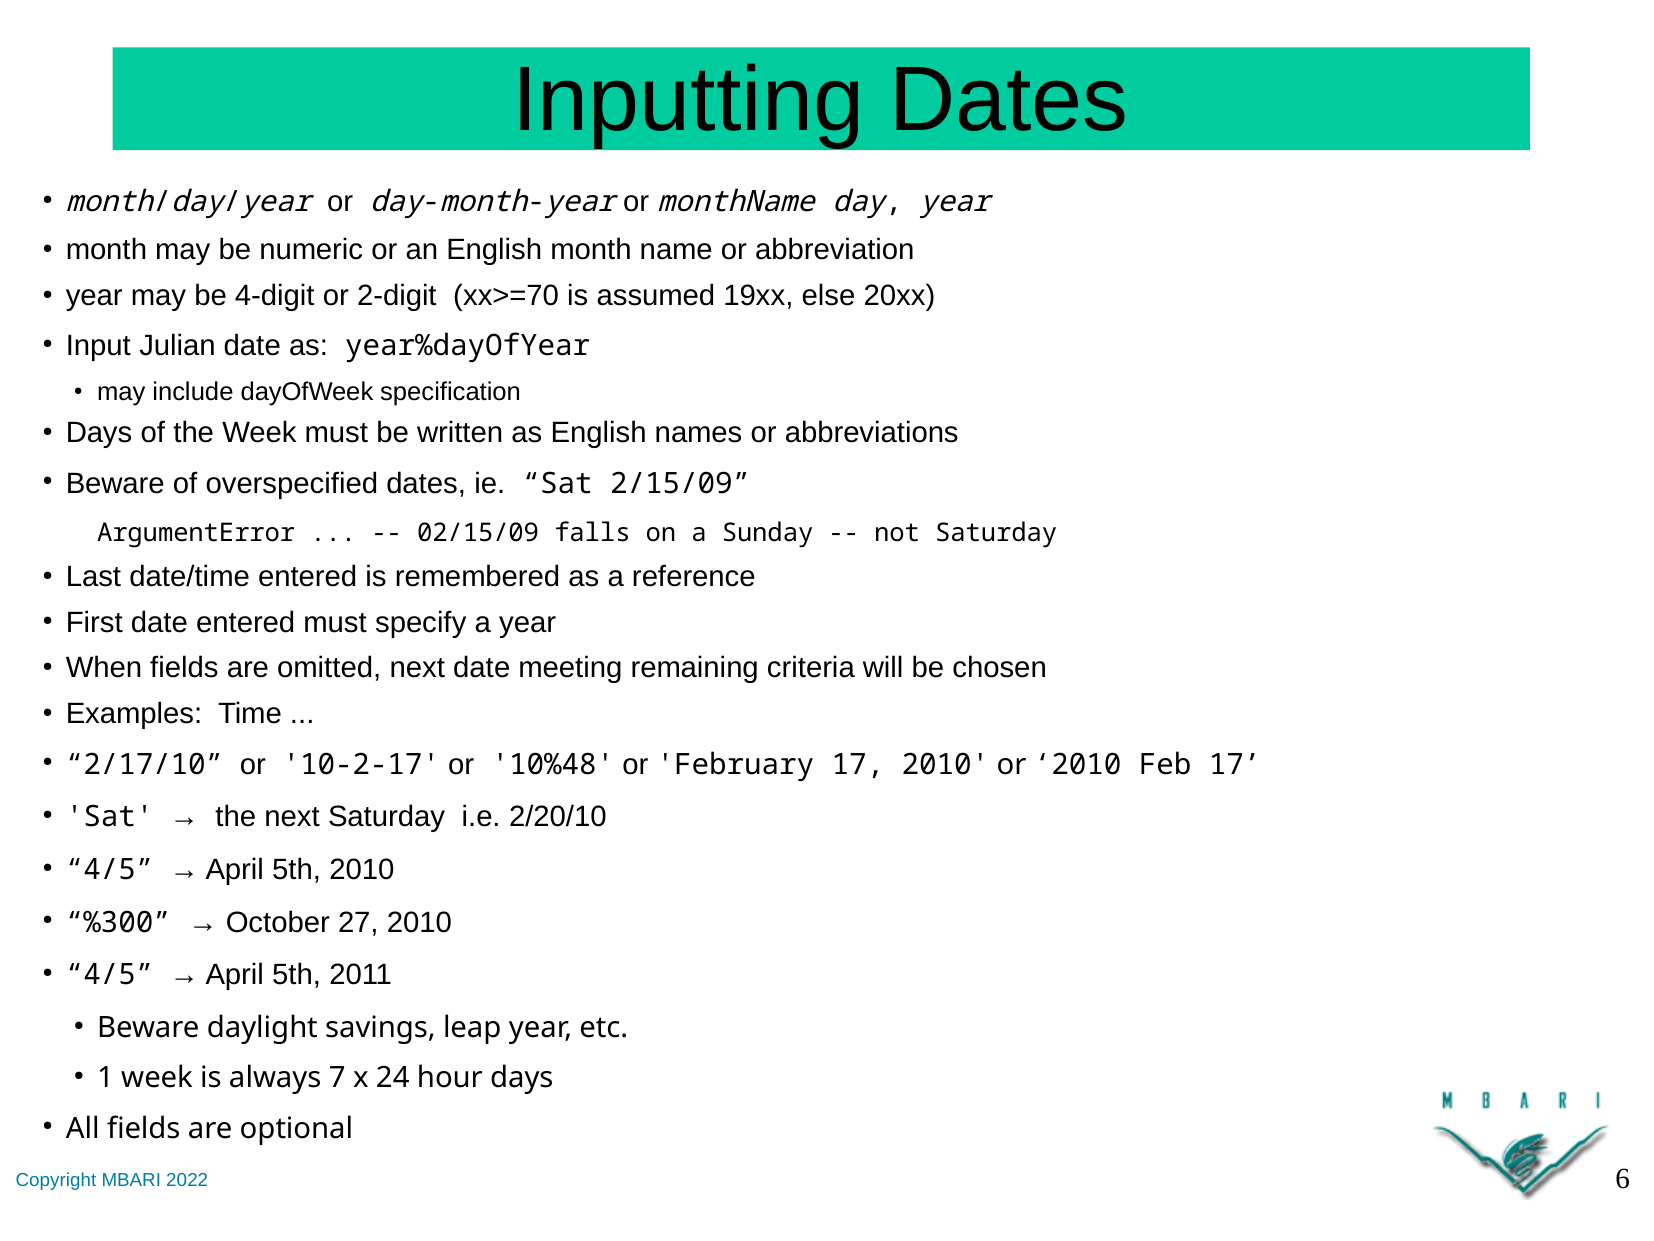

# Inputting Dates
month/day/year or day-month-year or monthName day, year
month may be numeric or an English month name or abbreviation
year may be 4-digit or 2-digit (xx>=70 is assumed 19xx, else 20xx)
Input Julian date as: year%dayOfYear
may include dayOfWeek specification
Days of the Week must be written as English names or abbreviations
Beware of overspecified dates, ie. “Sat 2/15/09”
ArgumentError ... -- 02/15/09 falls on a Sunday -- not Saturday
Last date/time entered is remembered as a reference
First date entered must specify a year
When fields are omitted, next date meeting remaining criteria will be chosen
Examples: Time ...
“2/17/10” or '10-2-17' or '10%48' or 'February 17, 2010' or ‘2010 Feb 17’
'Sat' → the next Saturday i.e. 2/20/10
“4/5” → April 5th, 2010
“%300” → October 27, 2010
“4/5” → April 5th, 2011
Beware daylight savings, leap year, etc.
1 week is always 7 x 24 hour days
All fields are optional